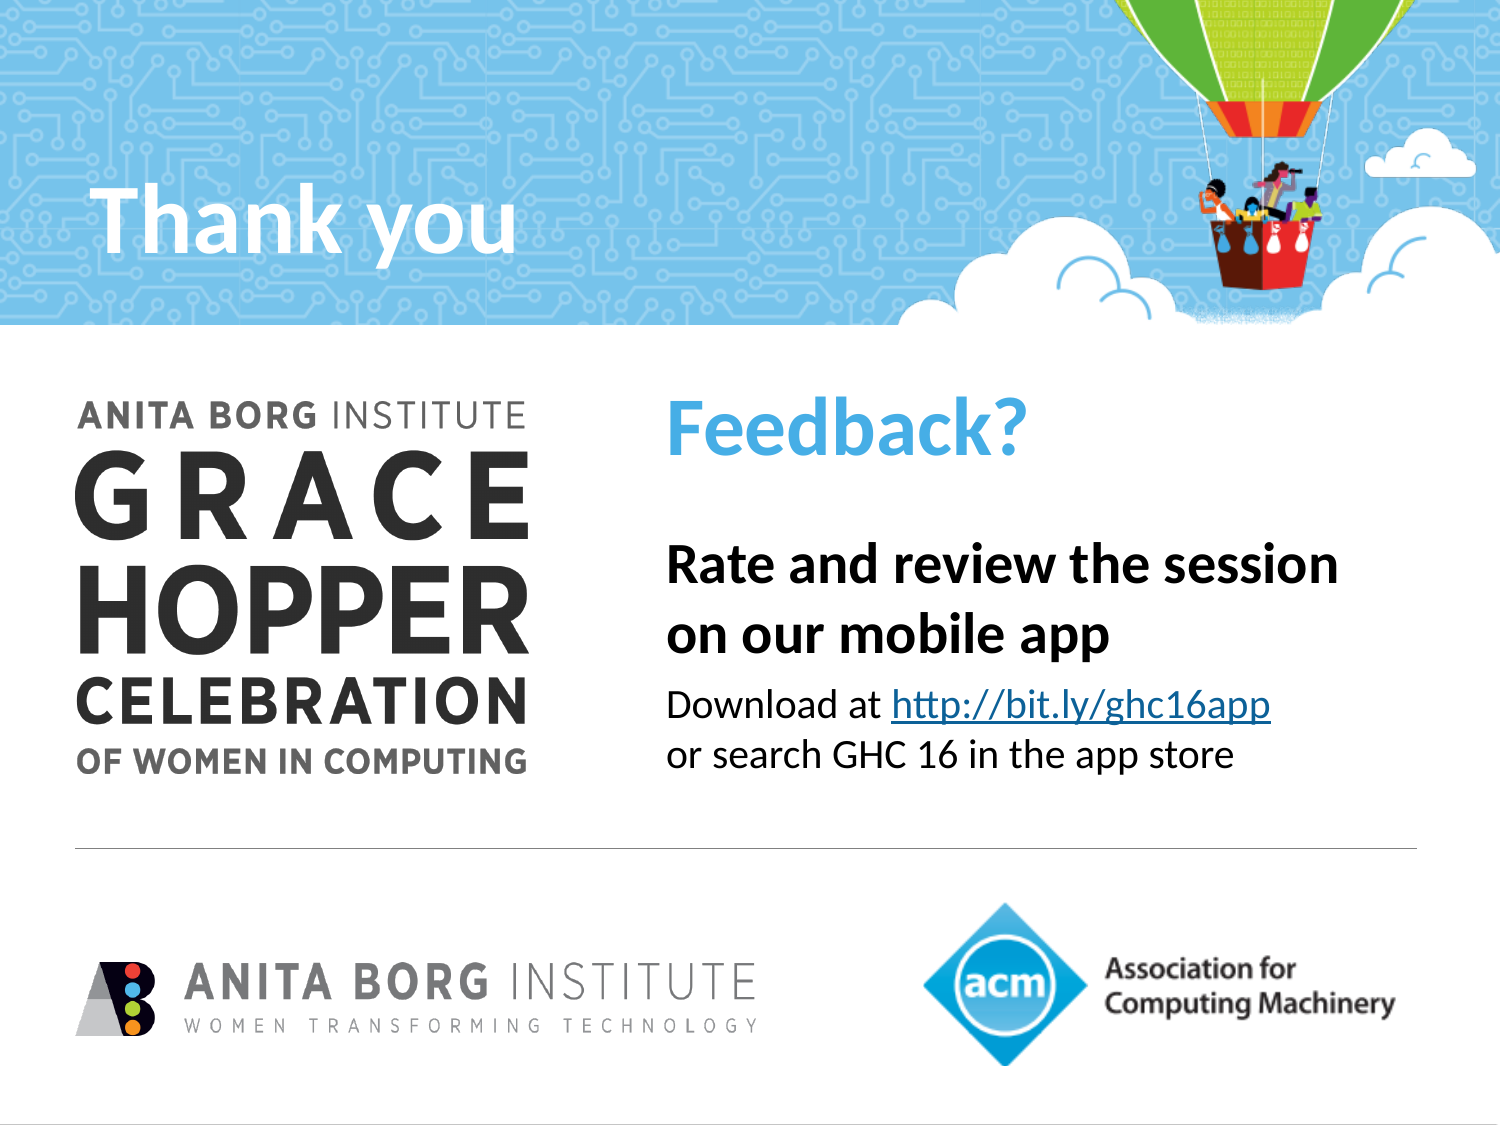

Rate and review the session on our mobile app